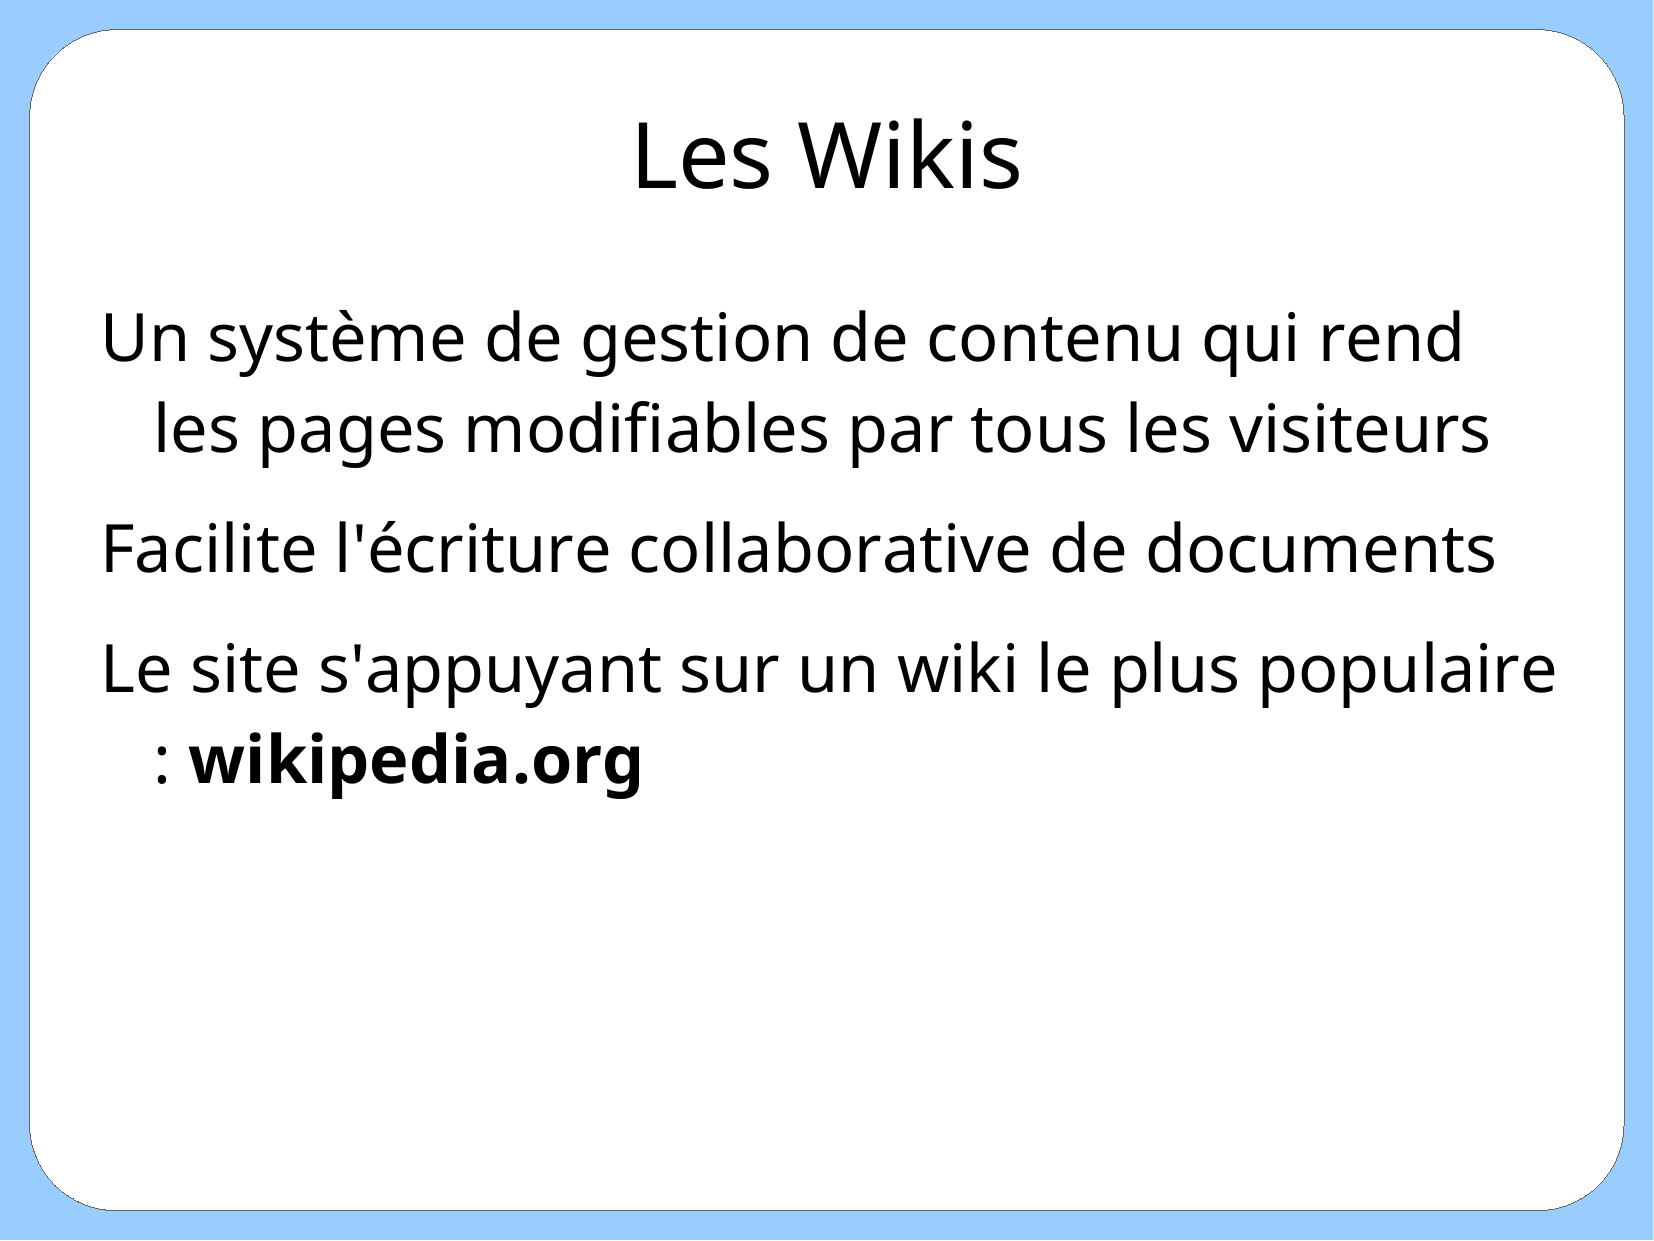

# Les Wikis
Un système de gestion de contenu qui rend les pages modifiables par tous les visiteurs
Facilite l'écriture collaborative de documents
Le site s'appuyant sur un wiki le plus populaire : wikipedia.org